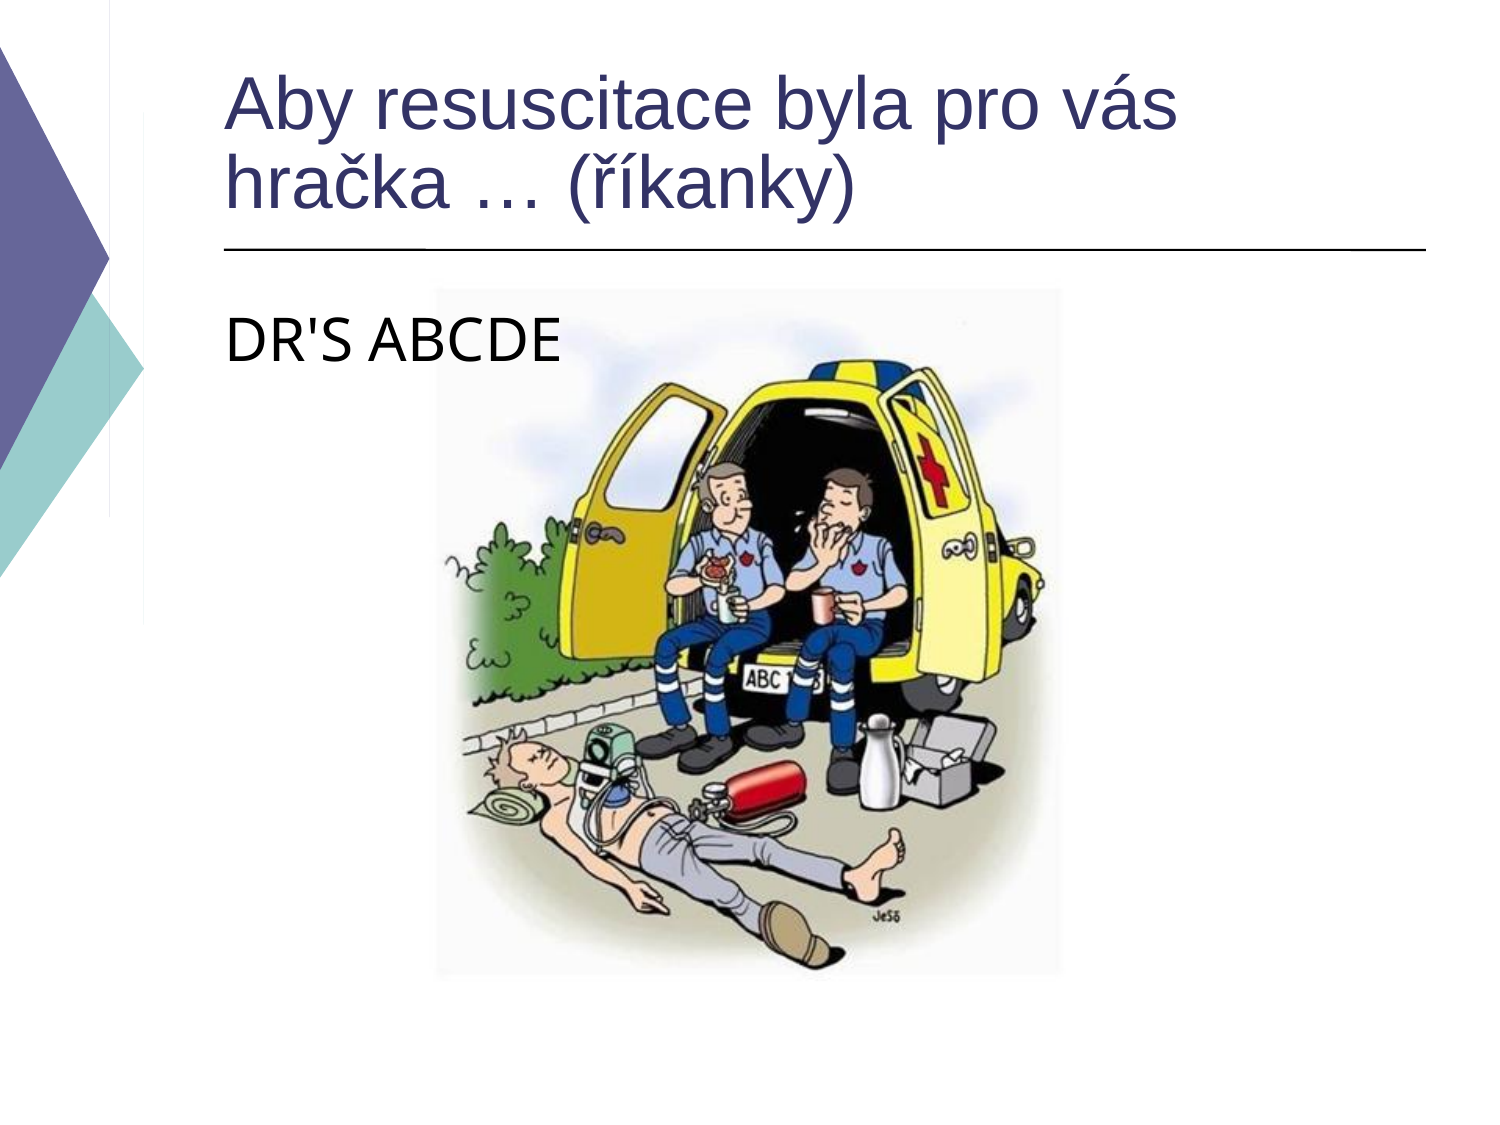

# Aby resuscitace byla pro vás hračka … (říkanky)
DR'S ABCDE